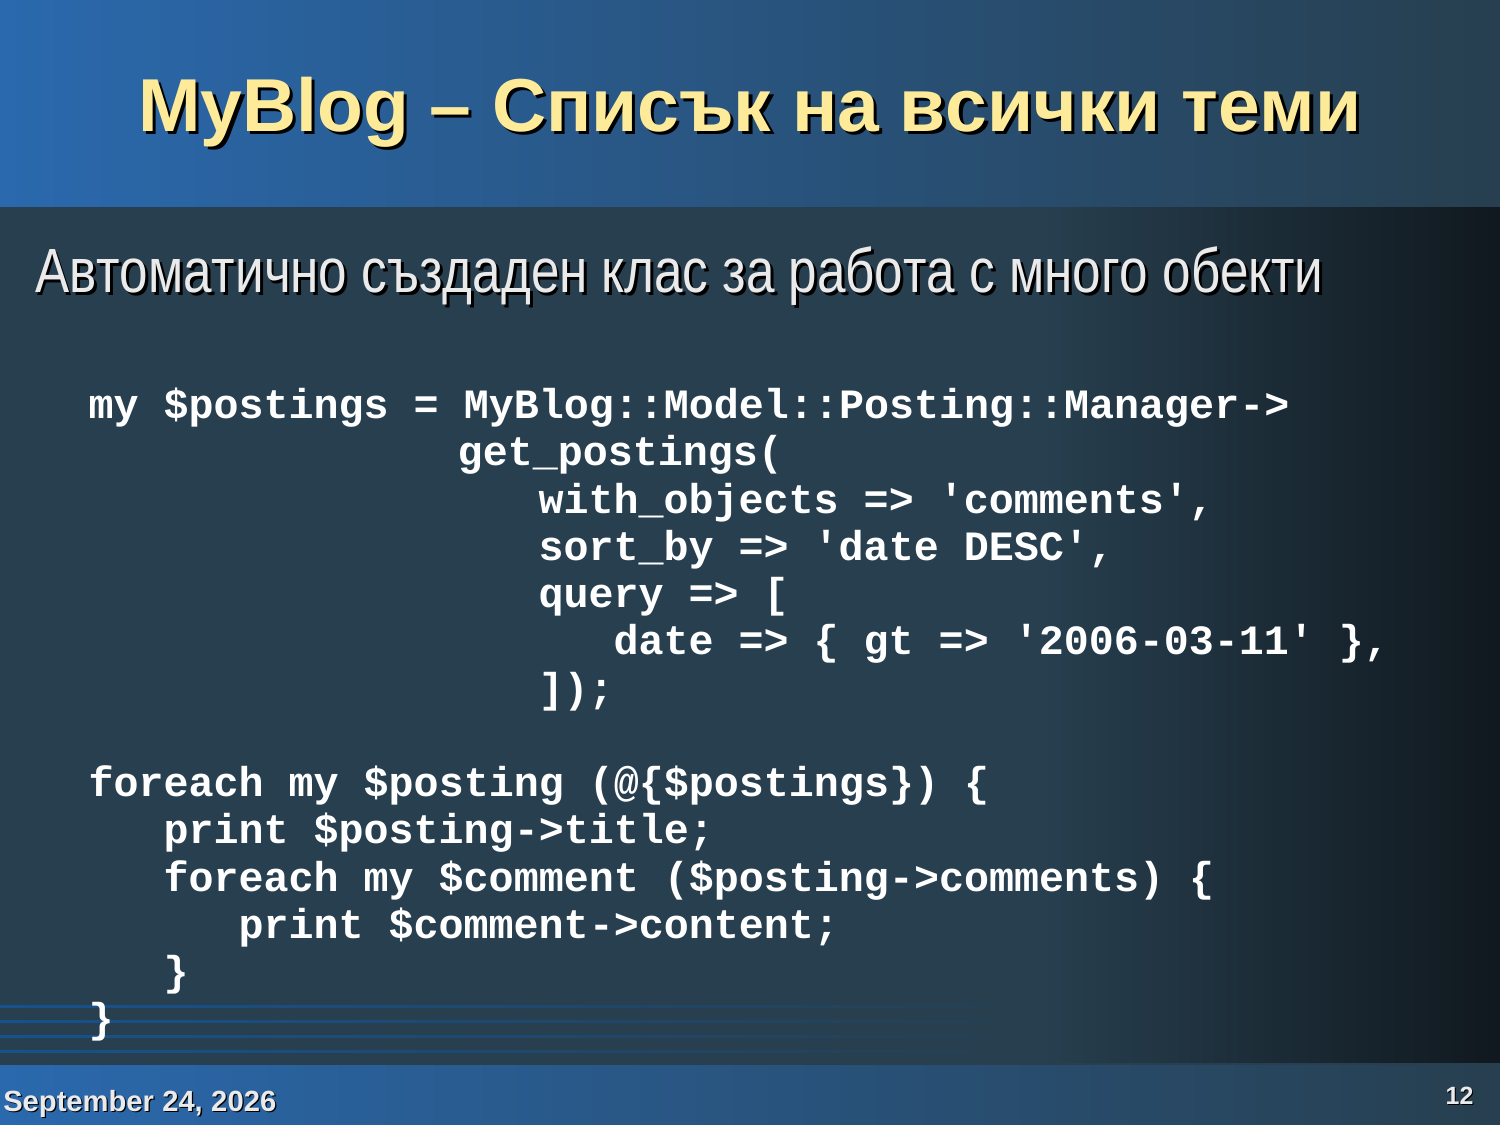

# MyBlog – Списък на всички теми
Автоматично създаден клас за работа с много обекти
my $postings = MyBlog::Model::Posting::Manager->
					get_postings(
 with_objects => 'comments',
 sort_by => 'date DESC',
 query => [
 date => { gt => '2006-03-11' },
 ]);
foreach my $posting (@{$postings}) {
 print $posting->title;
 foreach my $comment ($posting->comments) {
 print $comment->content;
 }
}